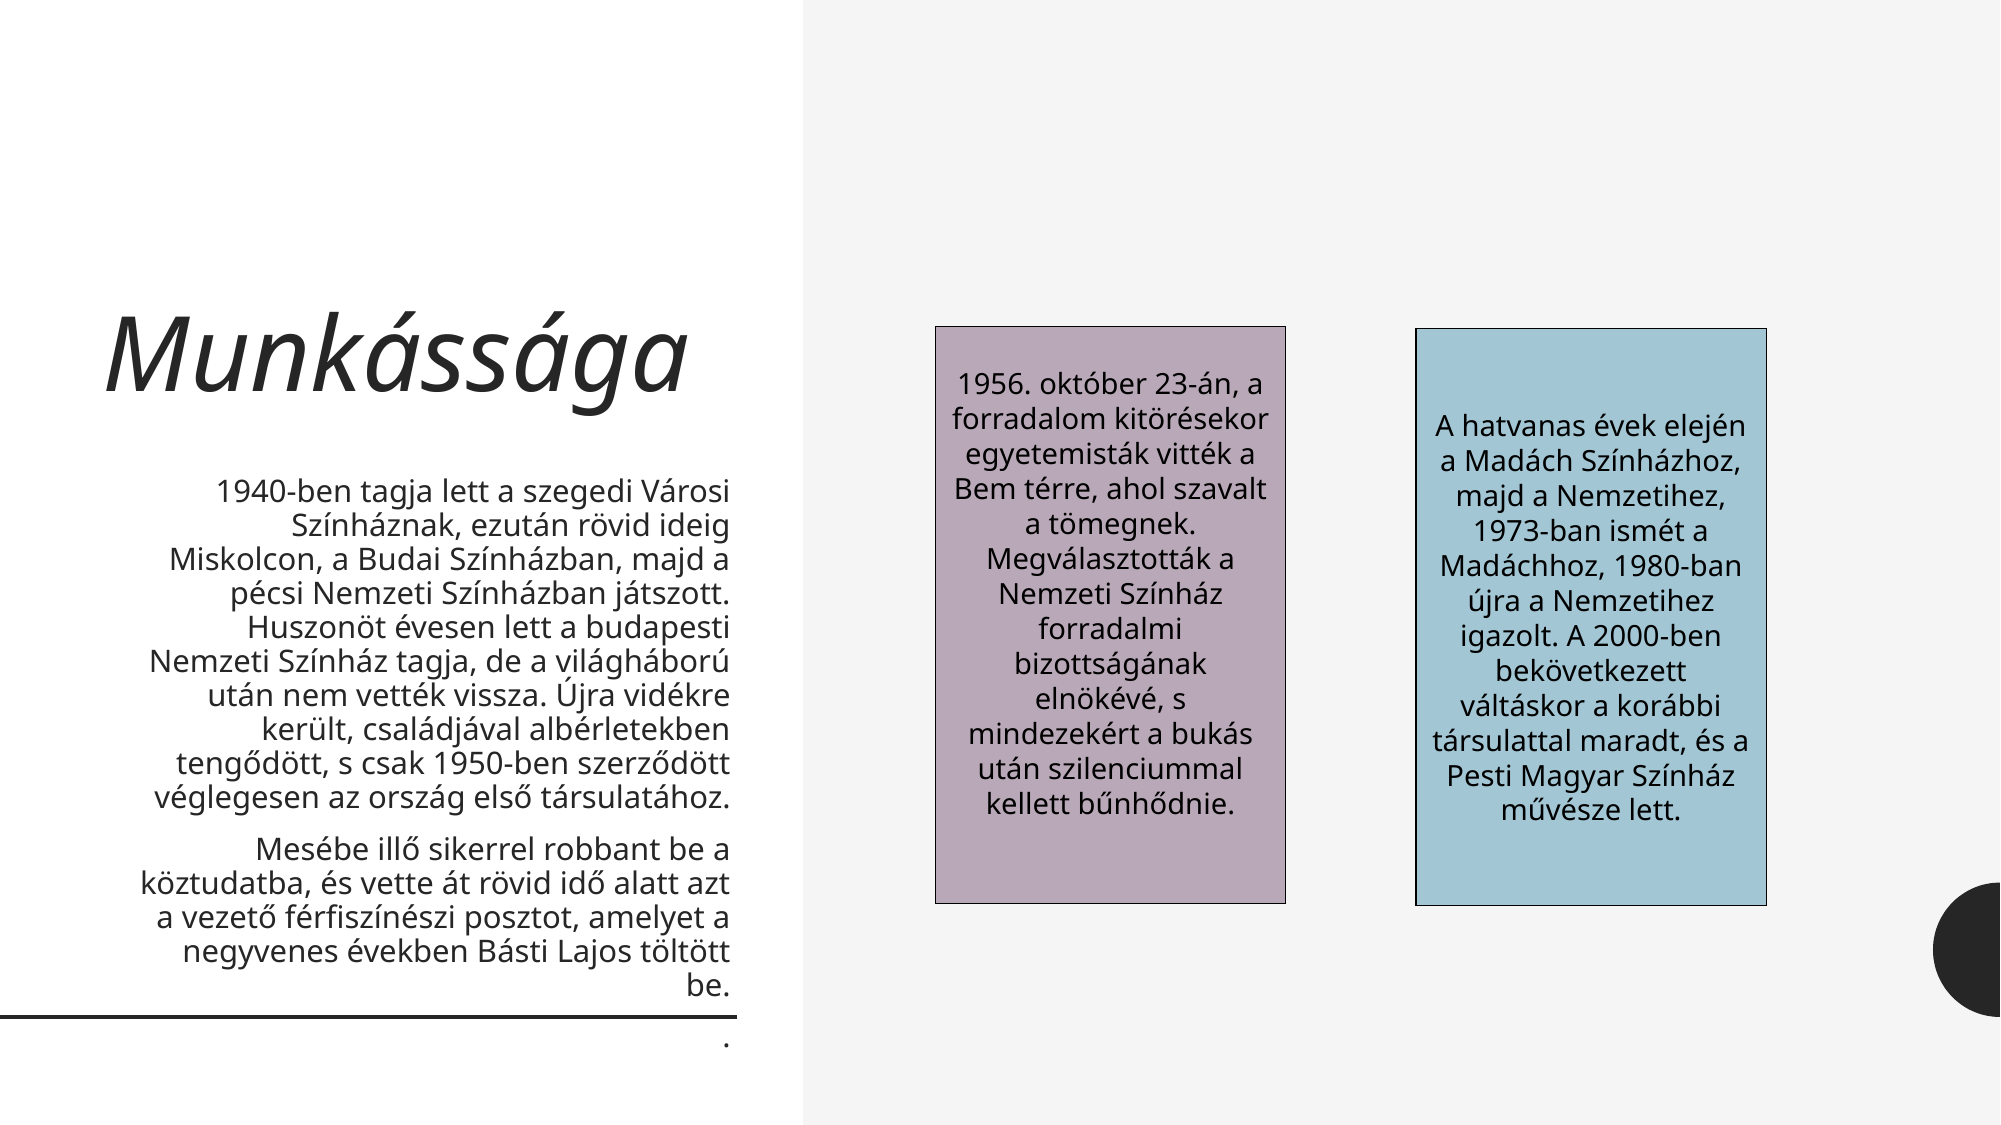

# Munkássága
1956. október 23-án, a forradalom kitörésekor egyetemisták vitték a Bem térre, ahol szavalt a tömegnek. Megválasztották a Nemzeti Színház forradalmi bizottságának elnökévé, s mindezekért a bukás után szilenciummal kellett bűnhődnie.
A hatvanas évek elején a Madách Színházhoz, majd a Nemzetihez, 1973-ban ismét a Madáchhoz, 1980-ban újra a Nemzetihez igazolt. A 2000-ben bekövetkezett váltáskor a korábbi társulattal maradt, és a Pesti Magyar Színház művésze lett.
 1940-ben tagja lett a szegedi Városi Színháznak, ezután rövid ideig Miskolcon, a Budai Színházban, majd a pécsi Nemzeti Színházban játszott. Huszonöt évesen lett a budapesti Nemzeti Színház tagja, de a világháború után nem vették vissza. Újra vidékre került, családjával albérletekben tengődött, s csak 1950-ben szerződött véglegesen az ország első társulatához.
Mesébe illő sikerrel robbant be a köztudatba, és vette át rövid idő alatt azt a vezető férfiszínészi posztot, amelyet a negyvenes években Básti Lajos töltött be.
.